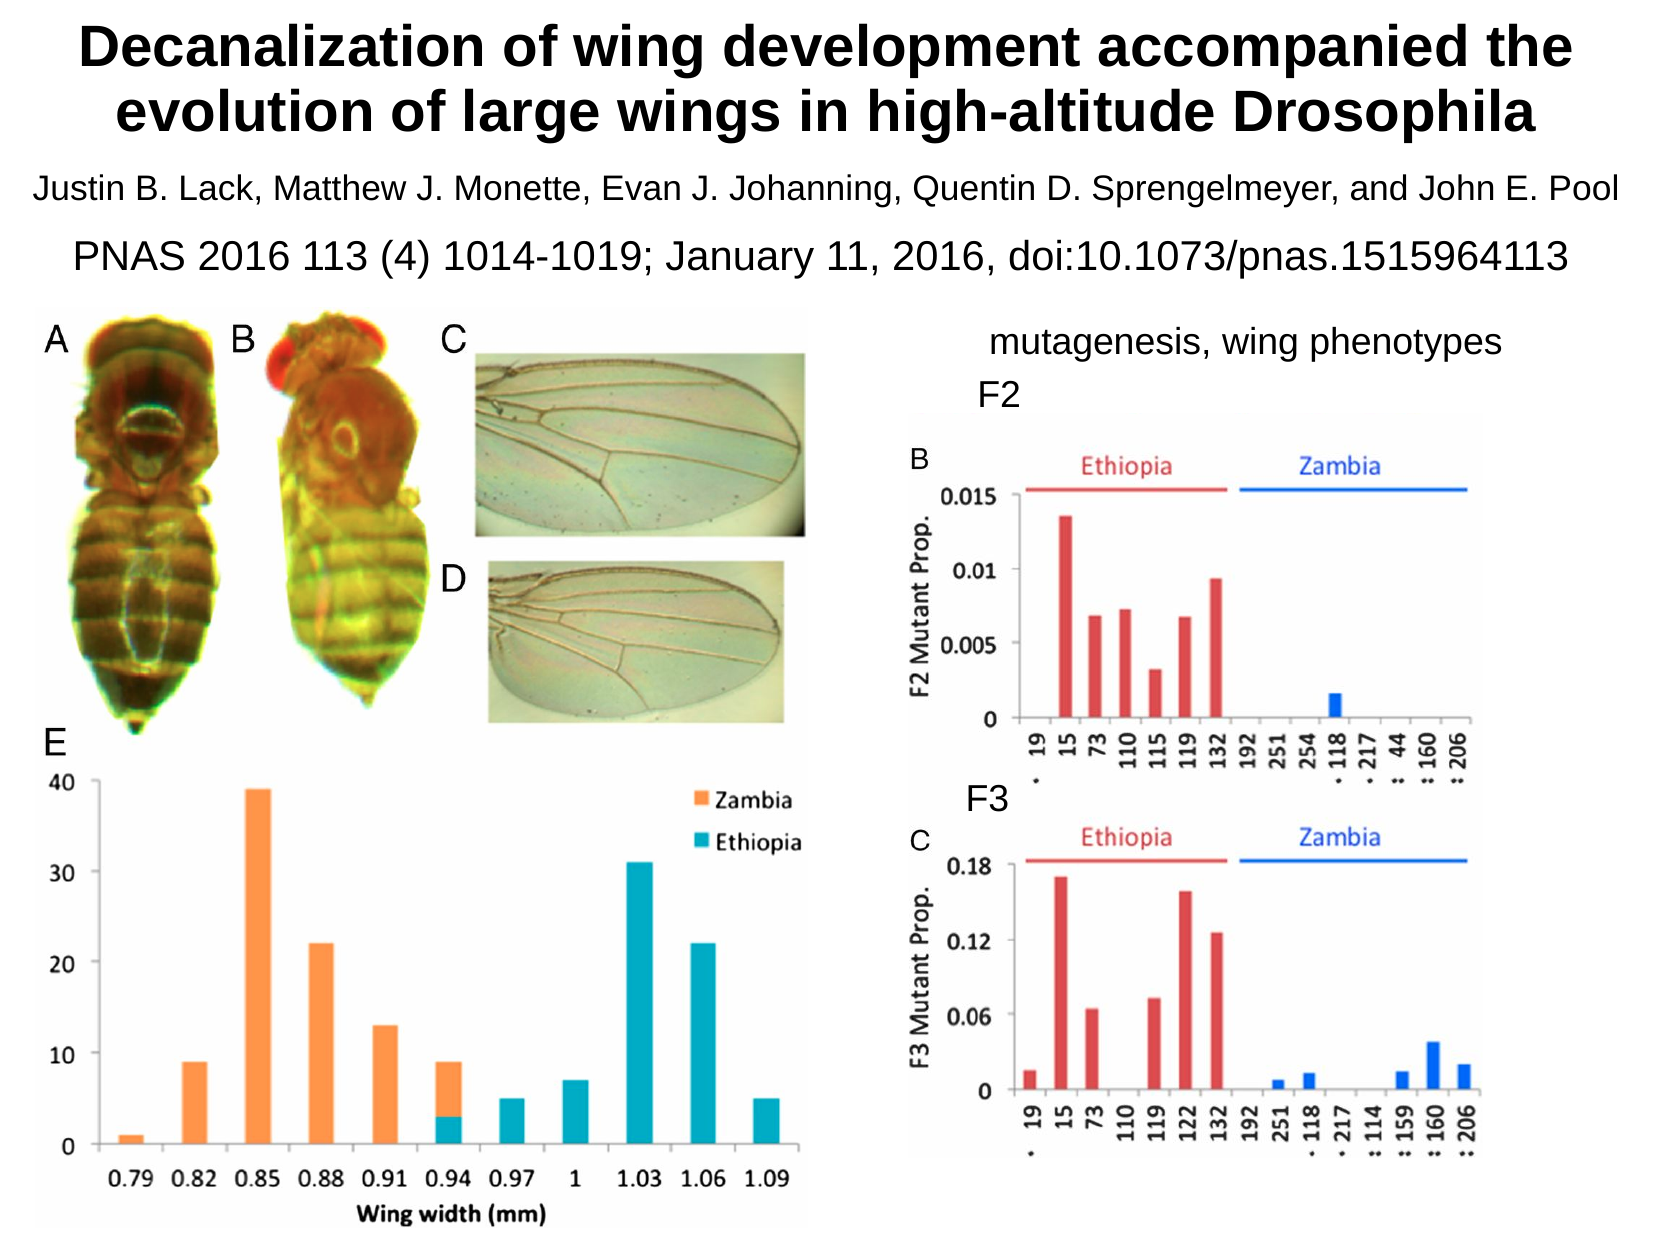

Decanalization of wing development accompanied the evolution of large wings in high-altitude Drosophila
Justin B. Lack, Matthew J. Monette, Evan J. Johanning, Quentin D. Sprengelmeyer, and John E. Pool
PNAS 2016 113 (4) 1014-1019; January 11, 2016, doi:10.1073/pnas.1515964113
mutagenesis, wing phenotypes
F2
F3